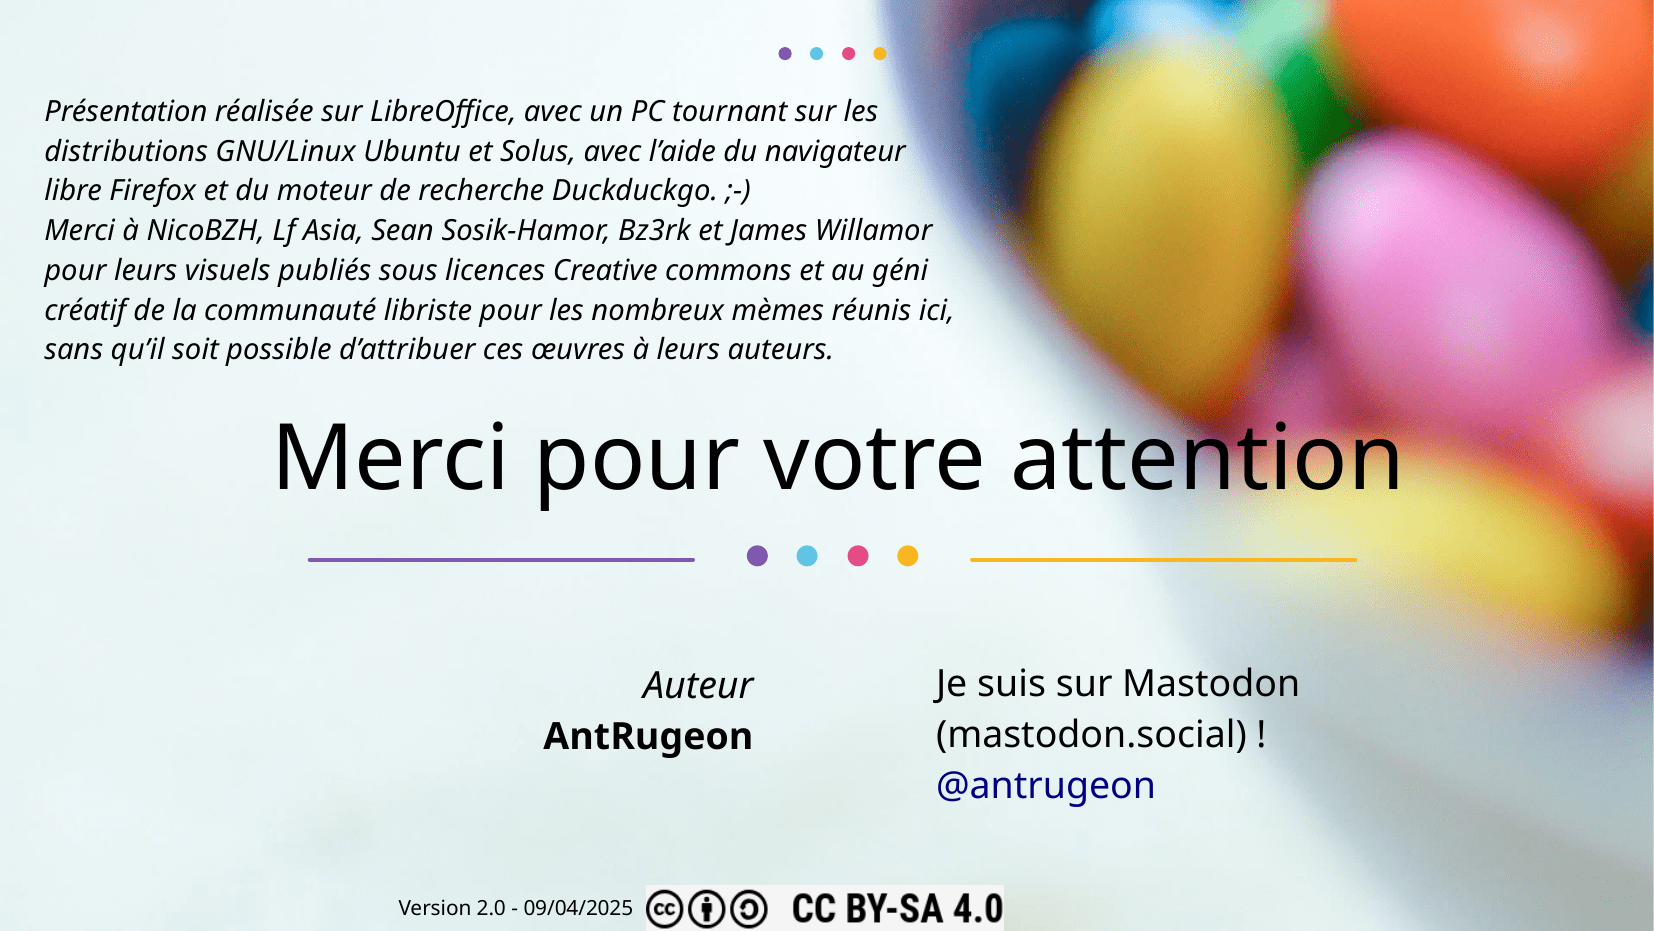

Présentation réalisée sur LibreOffice, avec un PC tournant sur les distributions GNU/Linux Ubuntu et Solus, avec l’aide du navigateur libre Firefox et du moteur de recherche Duckduckgo. ;-)
Merci à NicoBZH, Lf Asia, Sean Sosik-Hamor, Bz3rk et James Willamor pour leurs visuels publiés sous licences Creative commons et au géni créatif de la communauté libriste pour les nombreux mèmes réunis ici, sans qu’il soit possible d’attribuer ces œuvres à leurs auteurs.
# Merci pour votre attention
Je suis sur Mastodon (mastodon.social) !
@antrugeon
Auteur
AntRugeon
Version 2.0 - 09/04/2025